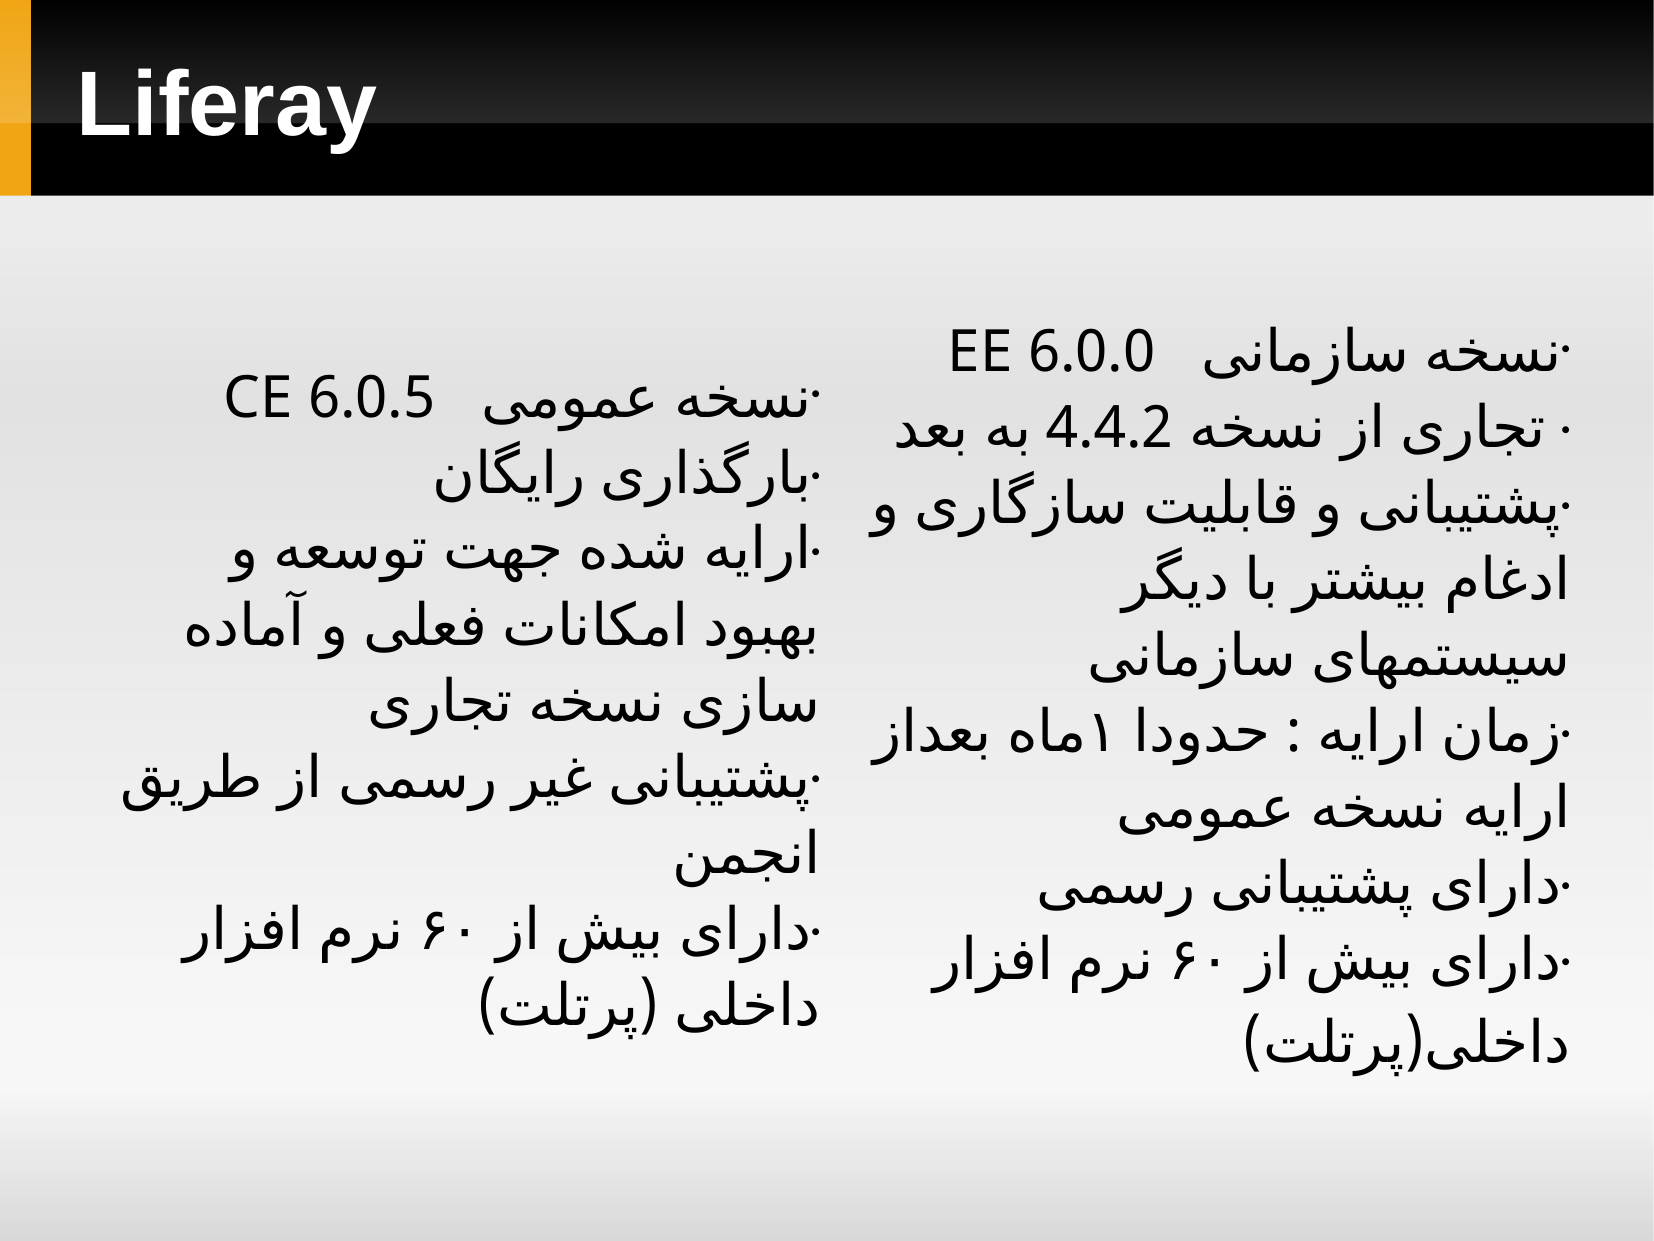

# Liferay
نسخه سازمانی 6.0.0 EE
 تجاری از نسخه 4.4.2 به بعد
پشتیبانی و قابلیت سازگاری و ادغام بیشتر با دیگر سیستمهای سازمانی
زمان ارایه : حدودا ۱ماه بعداز ارایه نسخه عمومی
دارای پشتیبانی رسمی
دارای بیش از ۶۰ نرم افزار داخلی(پرتلت)
نسخه عمومی 6.0.5 CE
بارگذاری رایگان
ارایه شده جهت توسعه و بهبود امکانات فعلی و آماده سازی نسخه تجاری
پشتیبانی غیر رسمی از طریق انجمن
دارای بیش از ۶۰ نرم افزار داخلی (پرتلت)